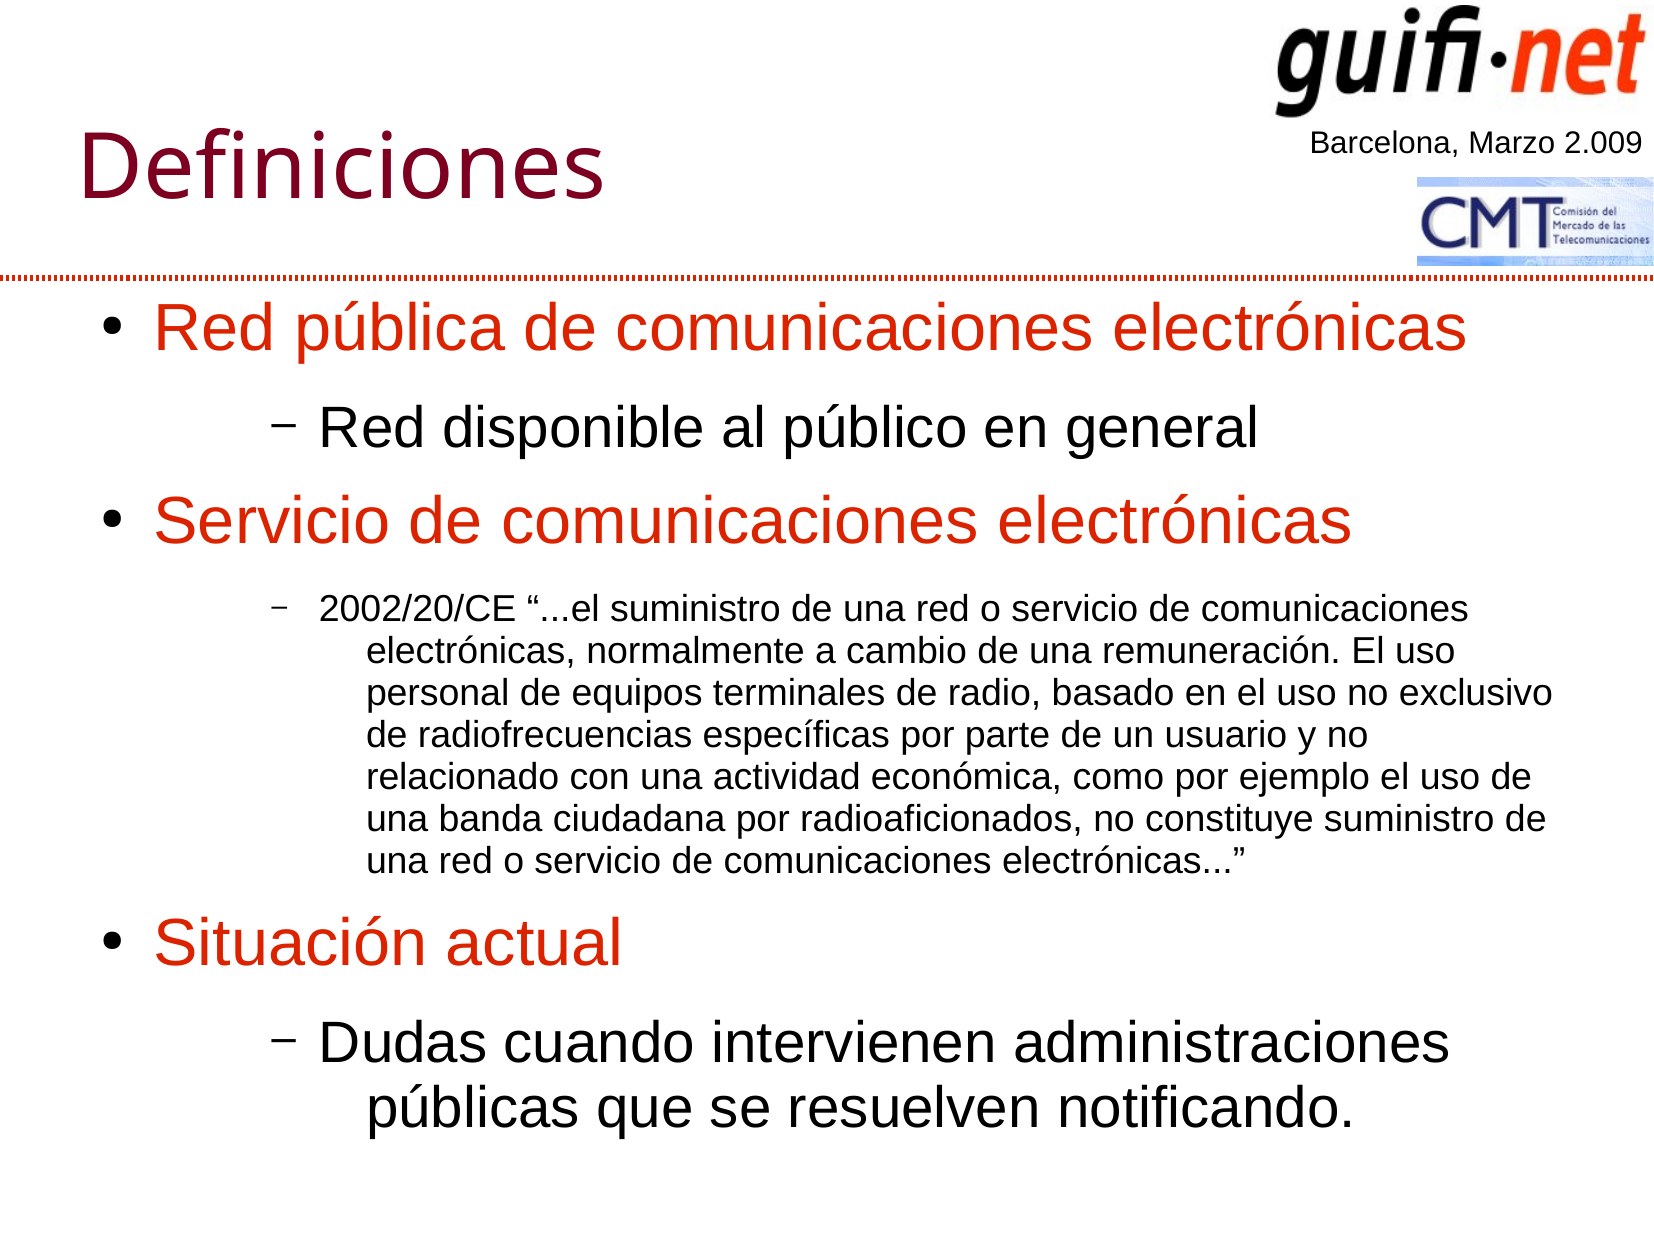

# Definiciones
Red pública de comunicaciones electrónicas
Red disponible al público en general
Servicio de comunicaciones electrónicas
2002/20/CE “...el suministro de una red o servicio de comunicaciones electrónicas, normalmente a cambio de una remuneración. El uso personal de equipos terminales de radio, basado en el uso no exclusivo de radiofrecuencias específicas por parte de un usuario y no relacionado con una actividad económica, como por ejemplo el uso de una banda ciudadana por radioaficionados, no constituye suministro de una red o servicio de comunicaciones electrónicas...”
Situación actual
Dudas cuando intervienen administraciones públicas que se resuelven notificando.